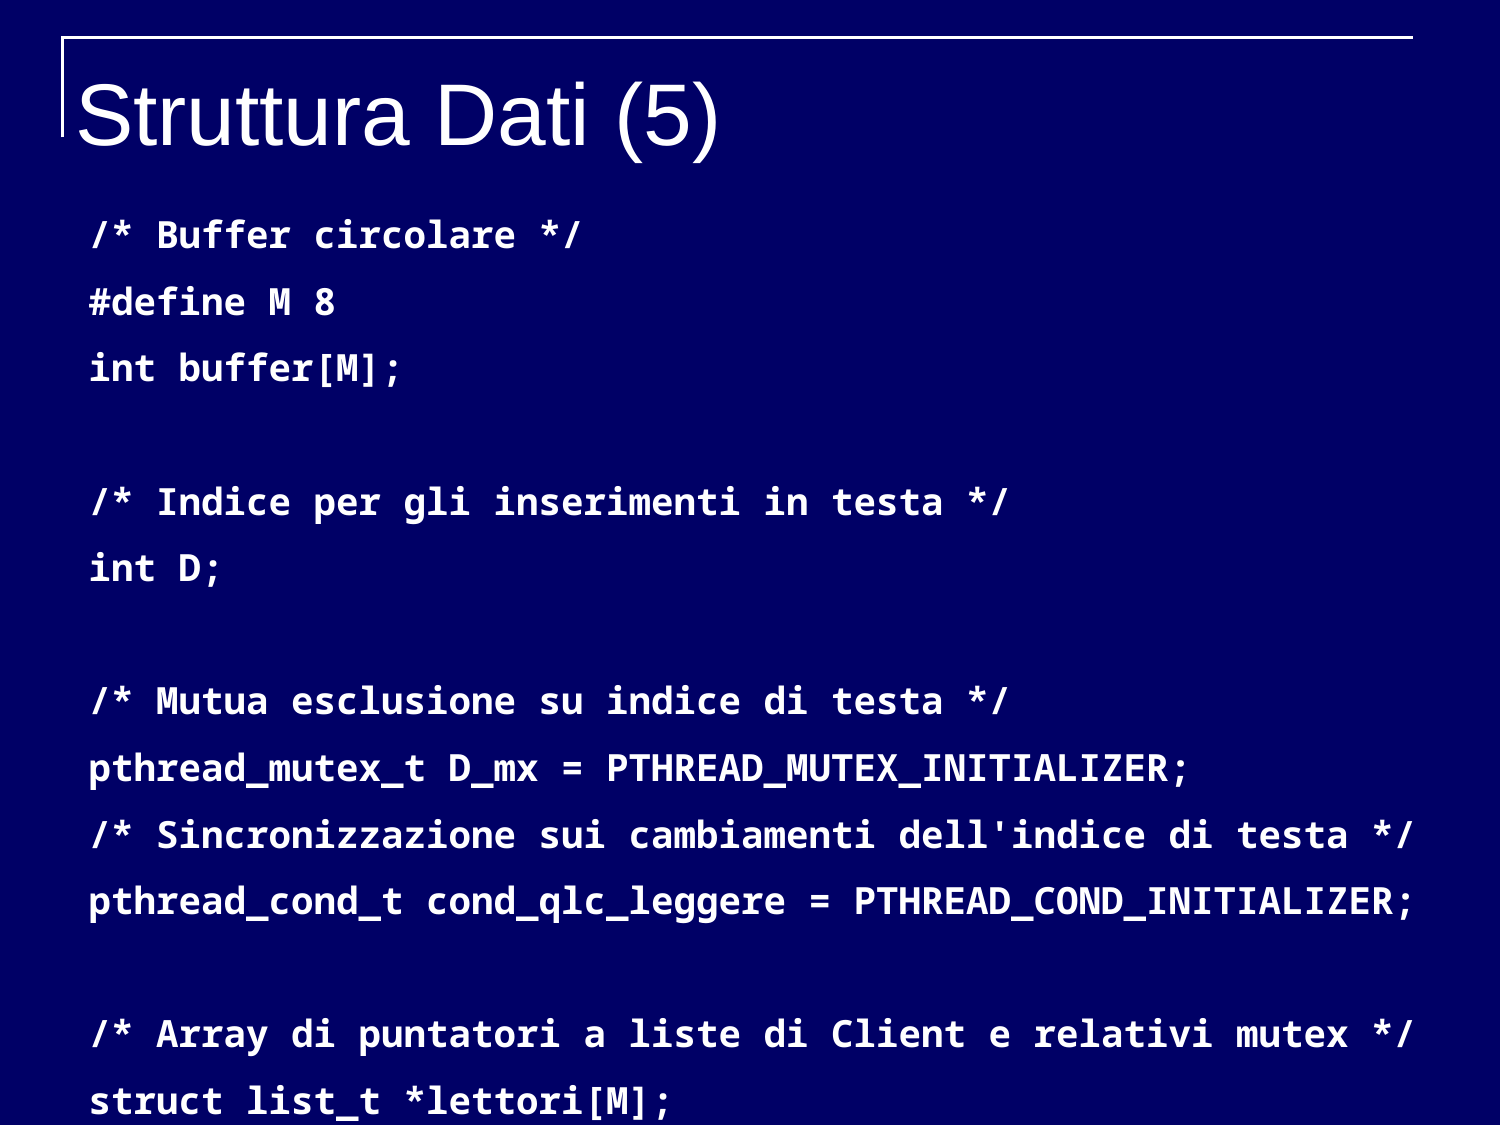

# Struttura Dati (5)
/* Buffer circolare */
#define M 8
int buffer[M];
/* Indice per gli inserimenti in testa */
int D;
/* Mutua esclusione su indice di testa */
pthread_mutex_t D_mx = PTHREAD_MUTEX_INITIALIZER;
/* Sincronizzazione sui cambiamenti dell'indice di testa */
pthread_cond_t cond_qlc_leggere = PTHREAD_COND_INITIALIZER;
/* Array di puntatori a liste di Client e relativi mutex */
struct list_t *lettori[M];
pthread_mutex_t lettori_mx[M];